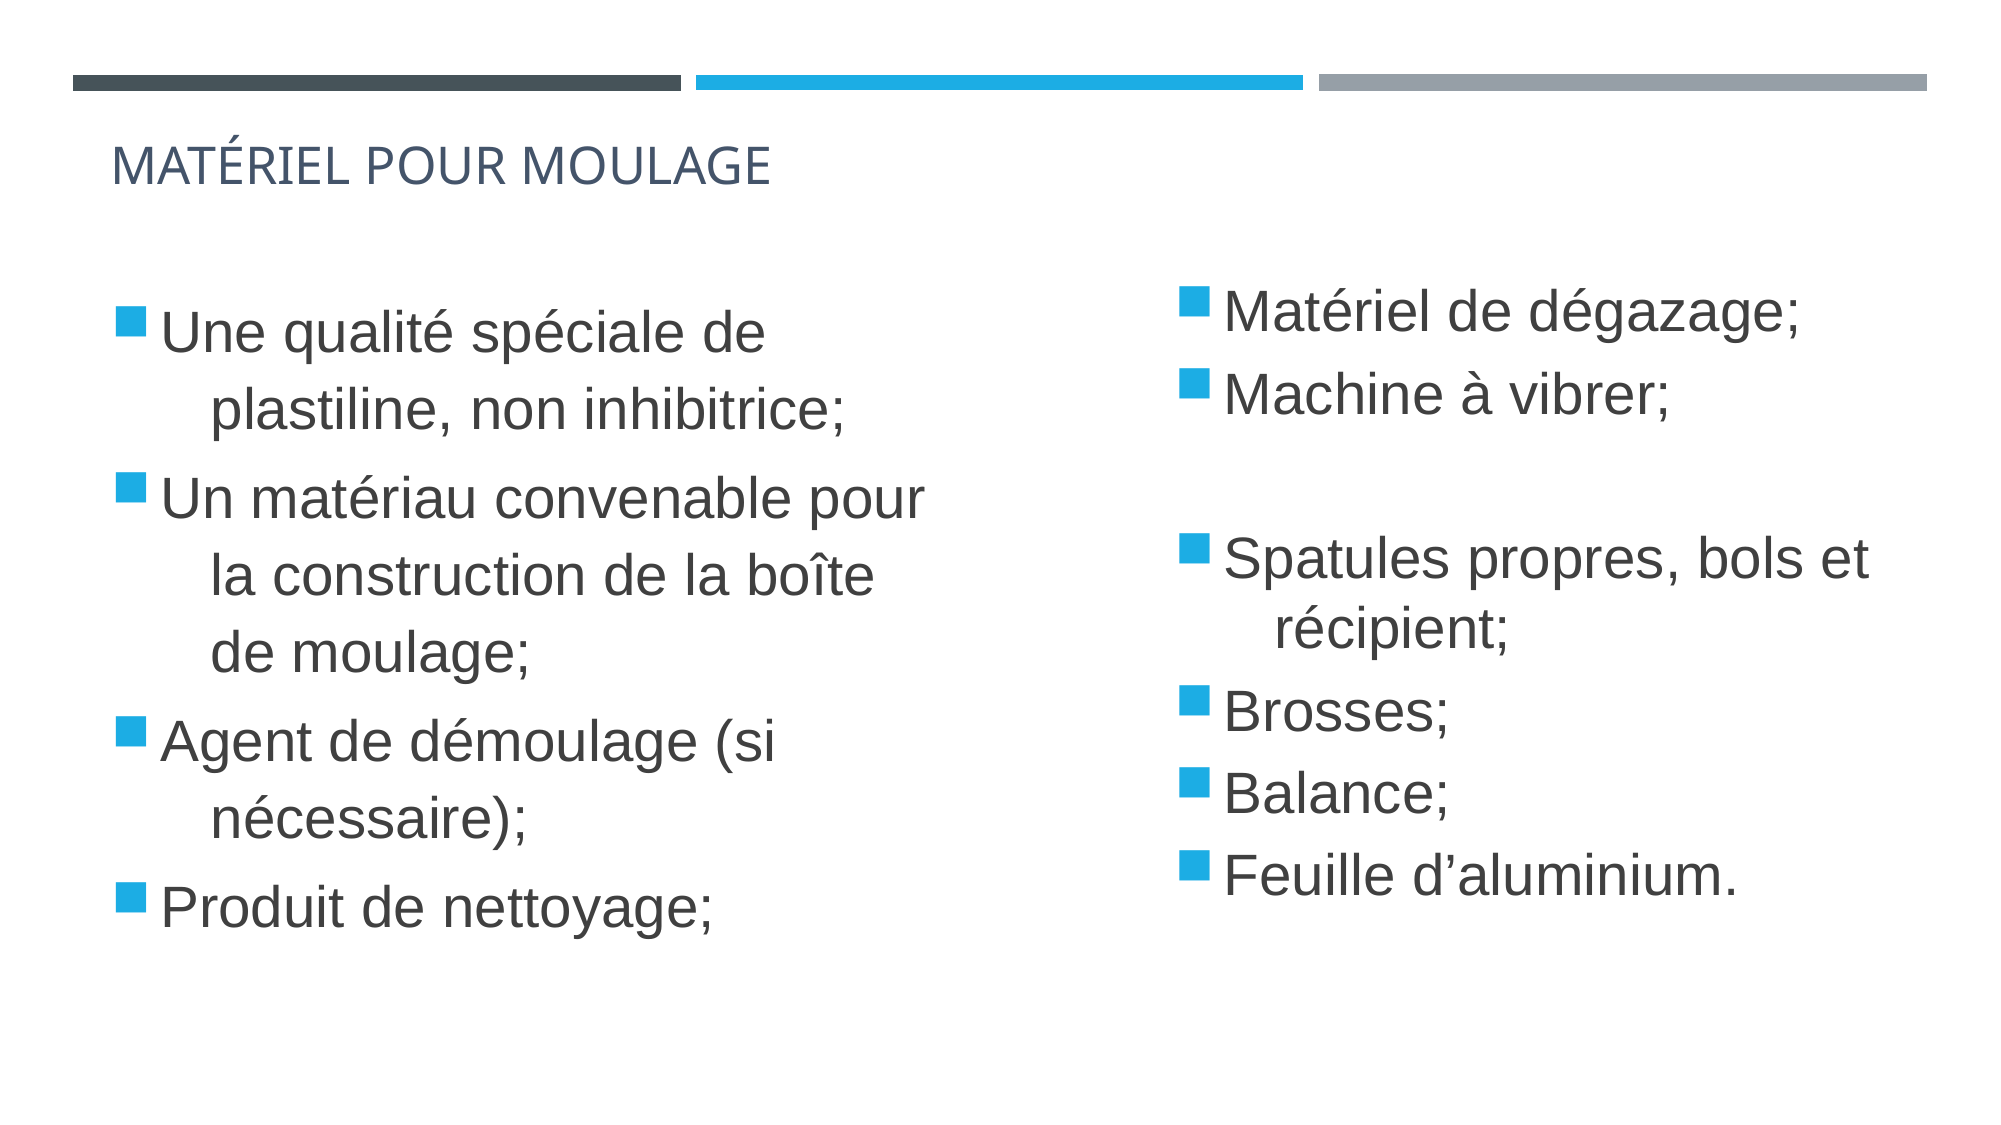

# Matériel pour moulage
Matériel de dégazage;
Machine à vibrer;
Spatules propres, bols et récipient;
Brosses;
Balance;
Feuille d’aluminium.
Une qualité spéciale de plastiline, non inhibitrice;
Un matériau convenable pour la construction de la boîte de moulage;
Agent de démoulage (si nécessaire);
Produit de nettoyage;